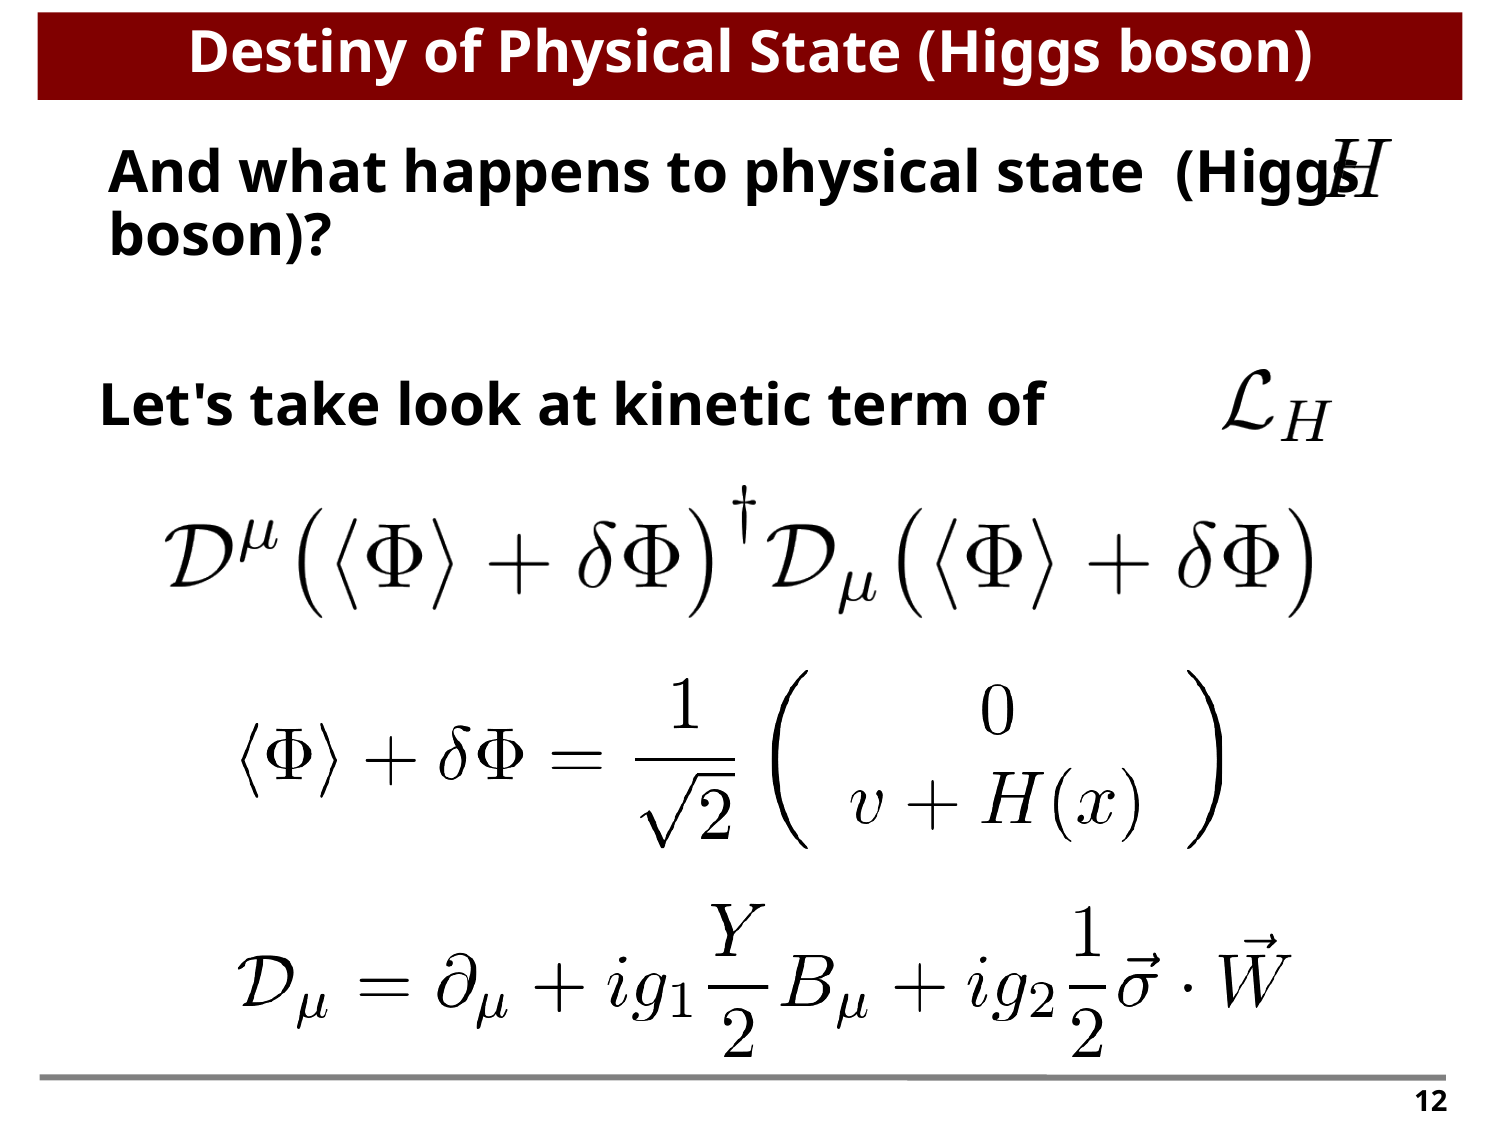

# Destiny of Physical State (Higgs boson)
 	And what happens to physical state (Higgs boson)?
 Let's take look at kinetic term of